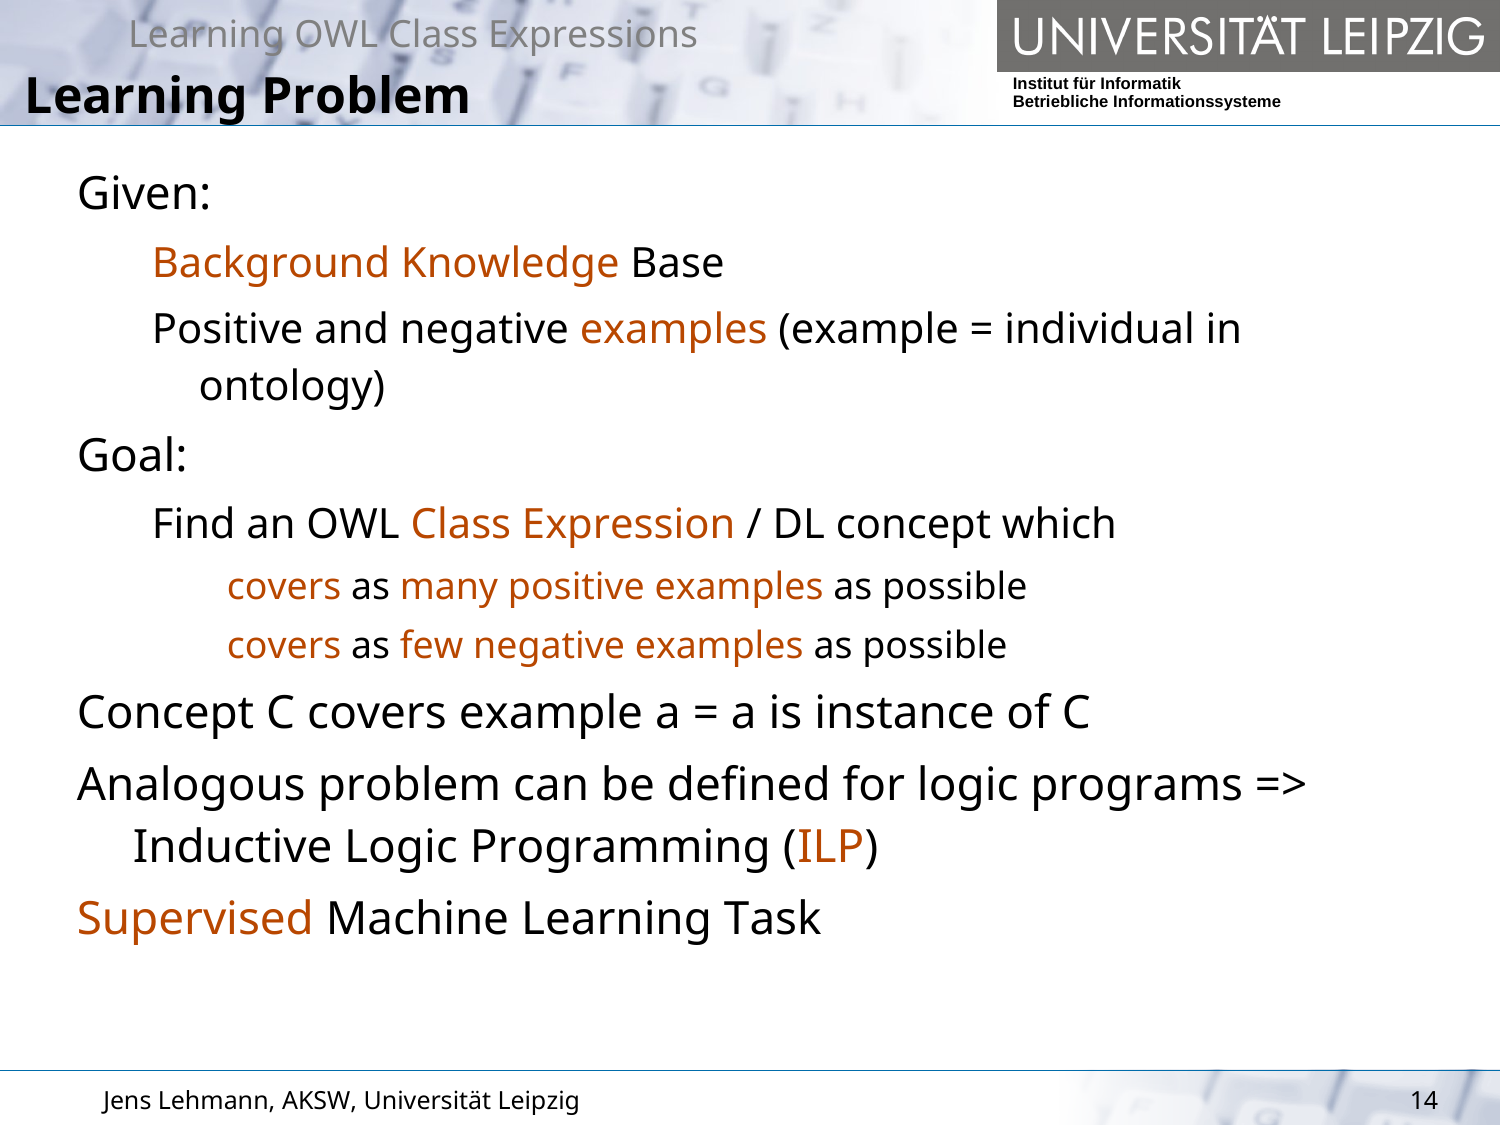

# Learning Problem
Given:
Background Knowledge Base
Positive and negative examples (example = individual in ontology)
Goal:
Find an OWL Class Expression / DL concept which
covers as many positive examples as possible
covers as few negative examples as possible
Concept C covers example a = a is instance of C
Analogous problem can be defined for logic programs => Inductive Logic Programming (ILP)
Supervised Machine Learning Task
Jens Lehmann, AKSW, Universität Leipzig
14